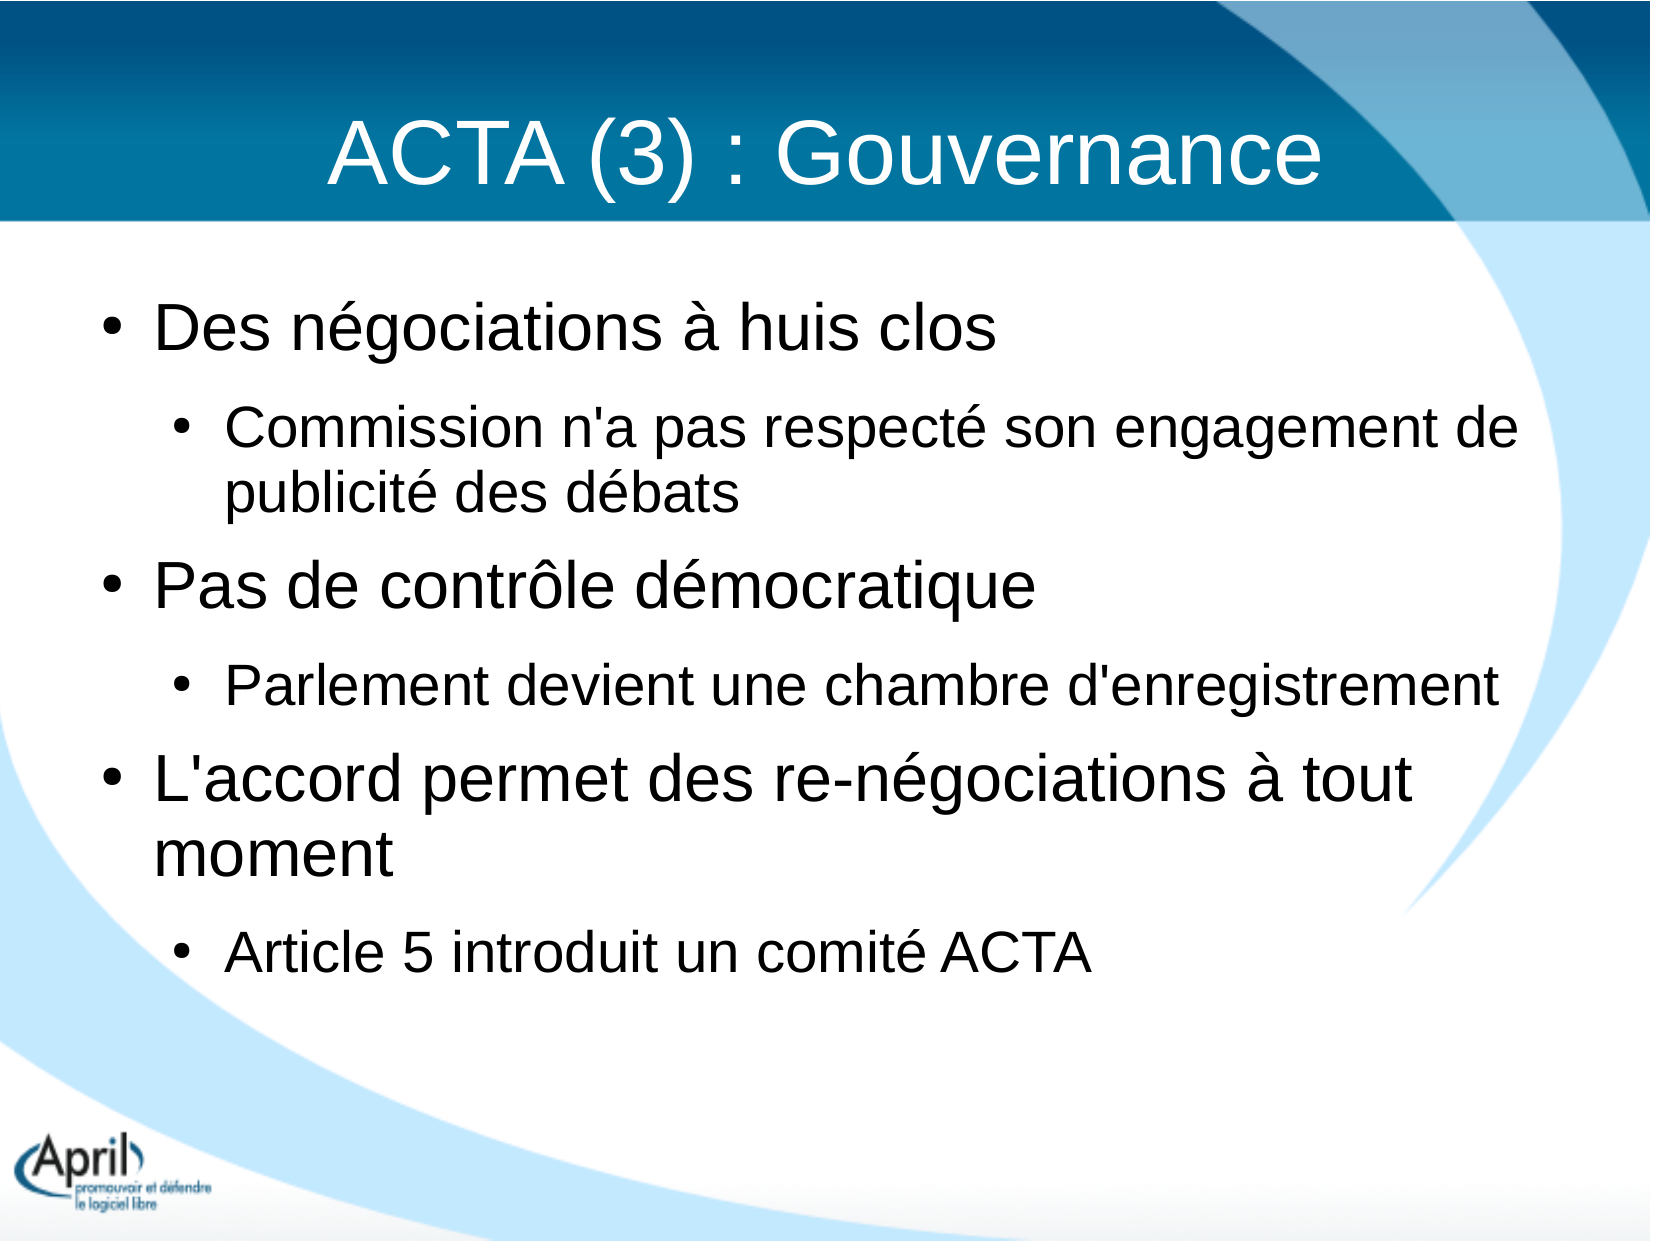

# ACTA (3) : Gouvernance
Des négociations à huis clos
Commission n'a pas respecté son engagement de publicité des débats
Pas de contrôle démocratique
Parlement devient une chambre d'enregistrement
L'accord permet des re-négociations à tout moment
Article 5 introduit un comité ACTA